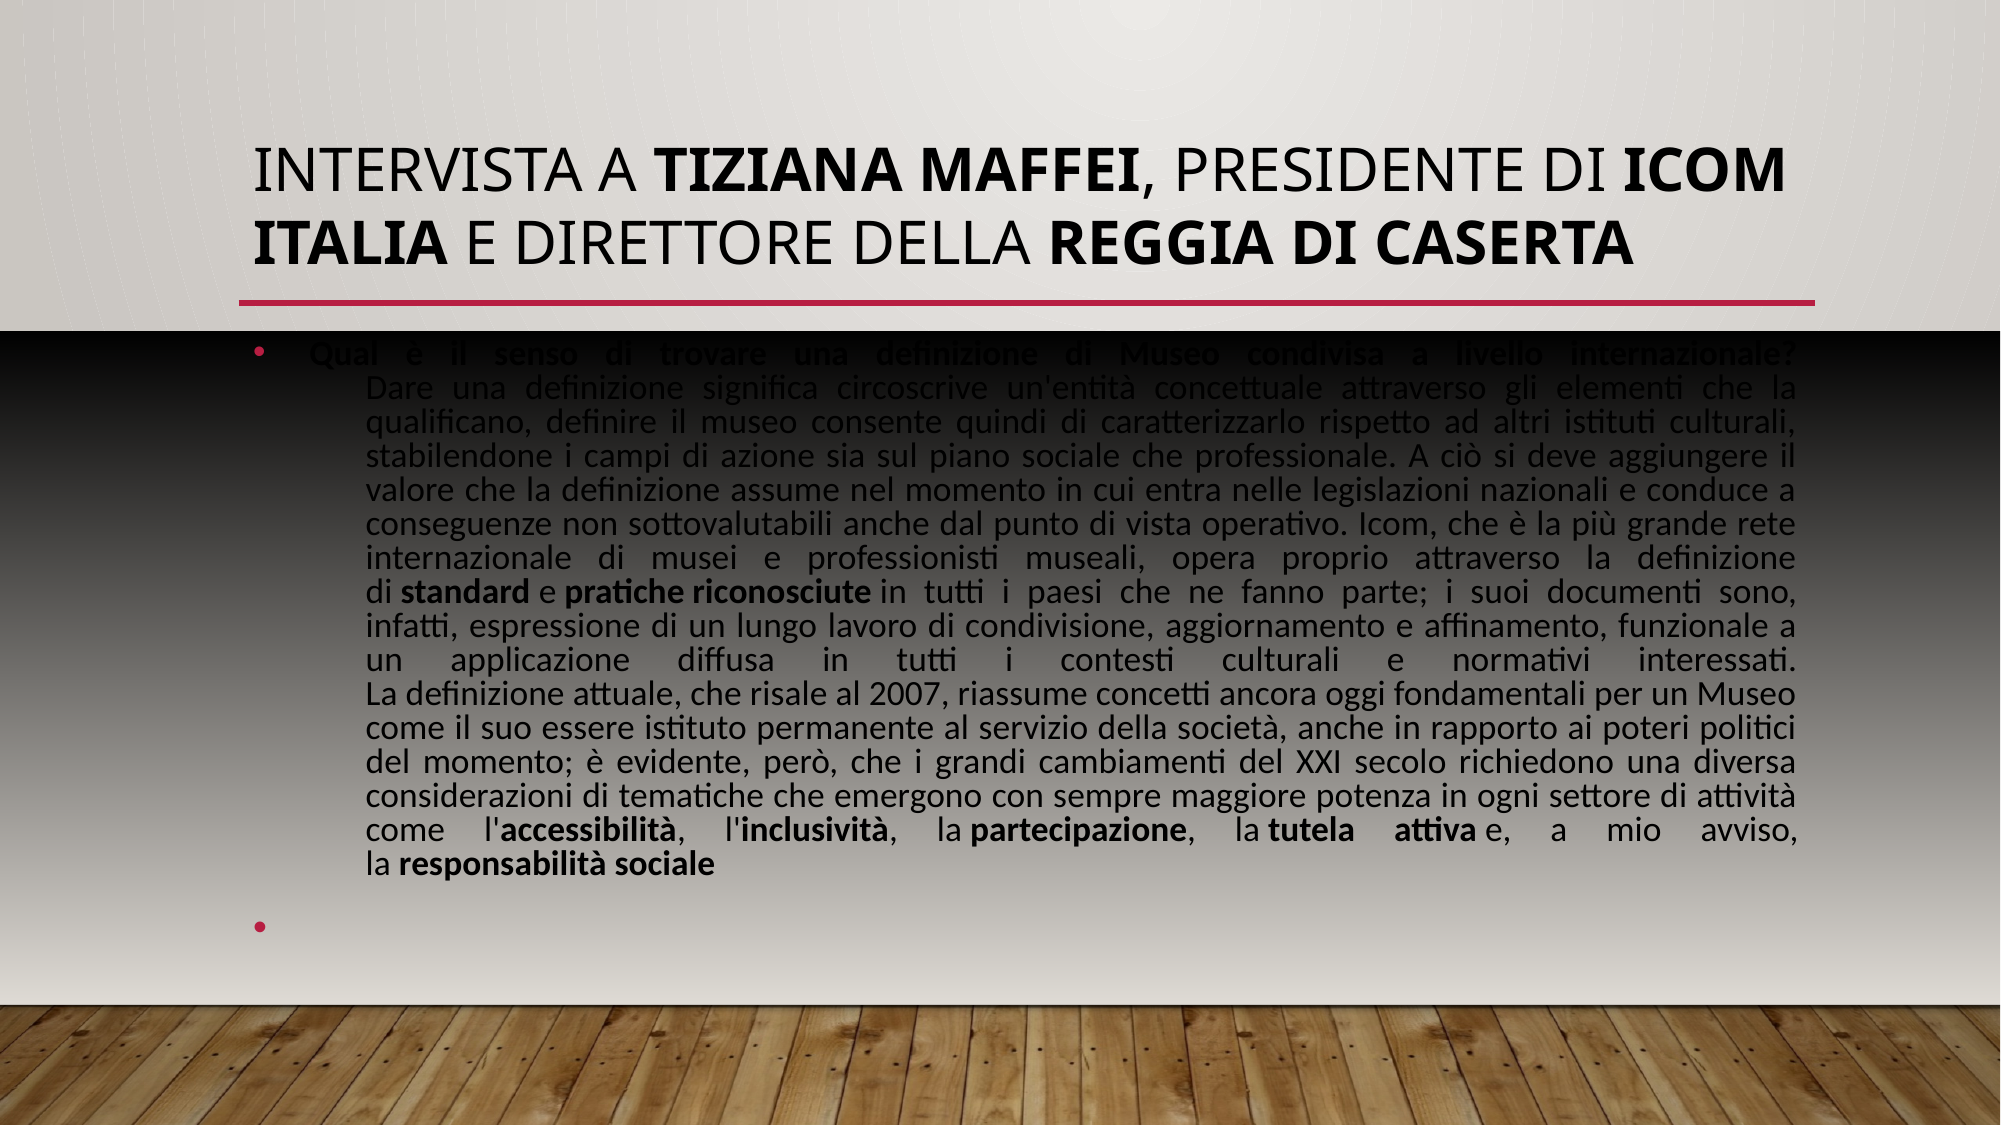

# Intervista a Tiziana Maffei, presidente di Icom Italia e direttore della Reggia di Caserta
Qual è il senso di trovare una definizione di Museo condivisa a livello internazionale?
Dare una definizione significa circoscrive un'entità concettuale attraverso gli elementi che la qualificano, definire il museo consente quindi di caratterizzarlo rispetto ad altri istituti culturali, stabilendone i campi di azione sia sul piano sociale che professionale. A ciò si deve aggiungere il valore che la definizione assume nel momento in cui entra nelle legislazioni nazionali e conduce a conseguenze non sottovalutabili anche dal punto di vista operativo. Icom, che è la più grande rete internazionale di musei e professionisti museali, opera proprio attraverso la definizione di standard e pratiche riconosciute in tutti i paesi che ne fanno parte; i suoi documenti sono, infatti, espressione di un lungo lavoro di condivisione, aggiornamento e affinamento, funzionale a un applicazione diffusa in tutti i contesti culturali e normativi interessati.
La definizione attuale, che risale al 2007, riassume concetti ancora oggi fondamentali per un Museo come il suo essere istituto permanente al servizio della società, anche in rapporto ai poteri politici del momento; è evidente, però, che i grandi cambiamenti del XXI secolo richiedono una diversa considerazioni di tematiche che emergono con sempre maggiore potenza in ogni settore di attività come l'accessibilità, l'inclusività, la partecipazione, la tutela attiva e, a mio avviso, la responsabilità sociale